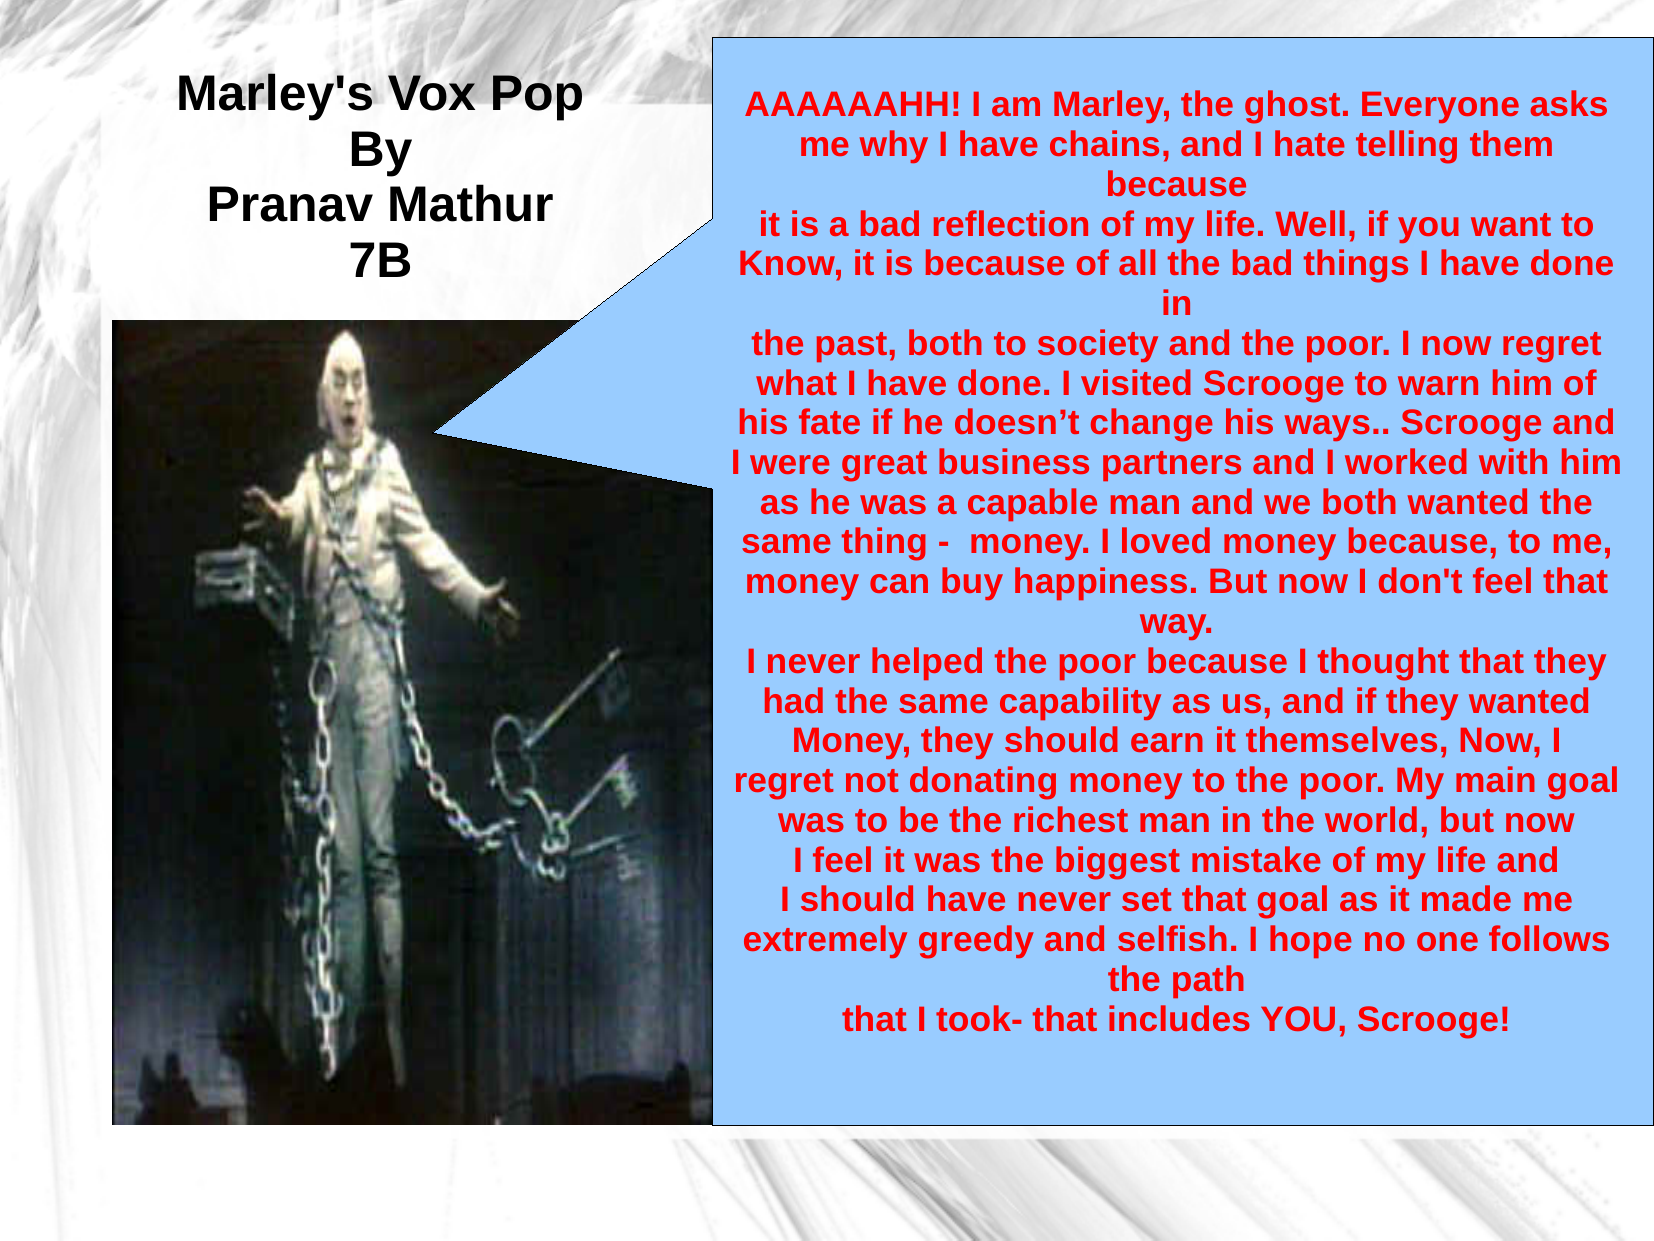

AAAAAAHH! I am Marley, the ghost. Everyone asks
me why I have chains, and I hate telling them because
it is a bad reflection of my life. Well, if you want to
Know, it is because of all the bad things I have done in
the past, both to society and the poor. I now regret
what I have done. I visited Scrooge to warn him of his fate if he doesn’t change his ways.. Scrooge and
I were great business partners and I worked with him
as he was a capable man and we both wanted the
same thing - money. I loved money because, to me,
money can buy happiness. But now I don't feel that way.
I never helped the poor because I thought that they
had the same capability as us, and if they wanted
Money, they should earn it themselves, Now, I
regret not donating money to the poor. My main goal was to be the richest man in the world, but now
I feel it was the biggest mistake of my life and
I should have never set that goal as it made me extremely greedy and selfish. I hope no one follows the path
that I took- that includes YOU, Scrooge!
Marley's Vox Pop
By
Pranav Mathur
7B